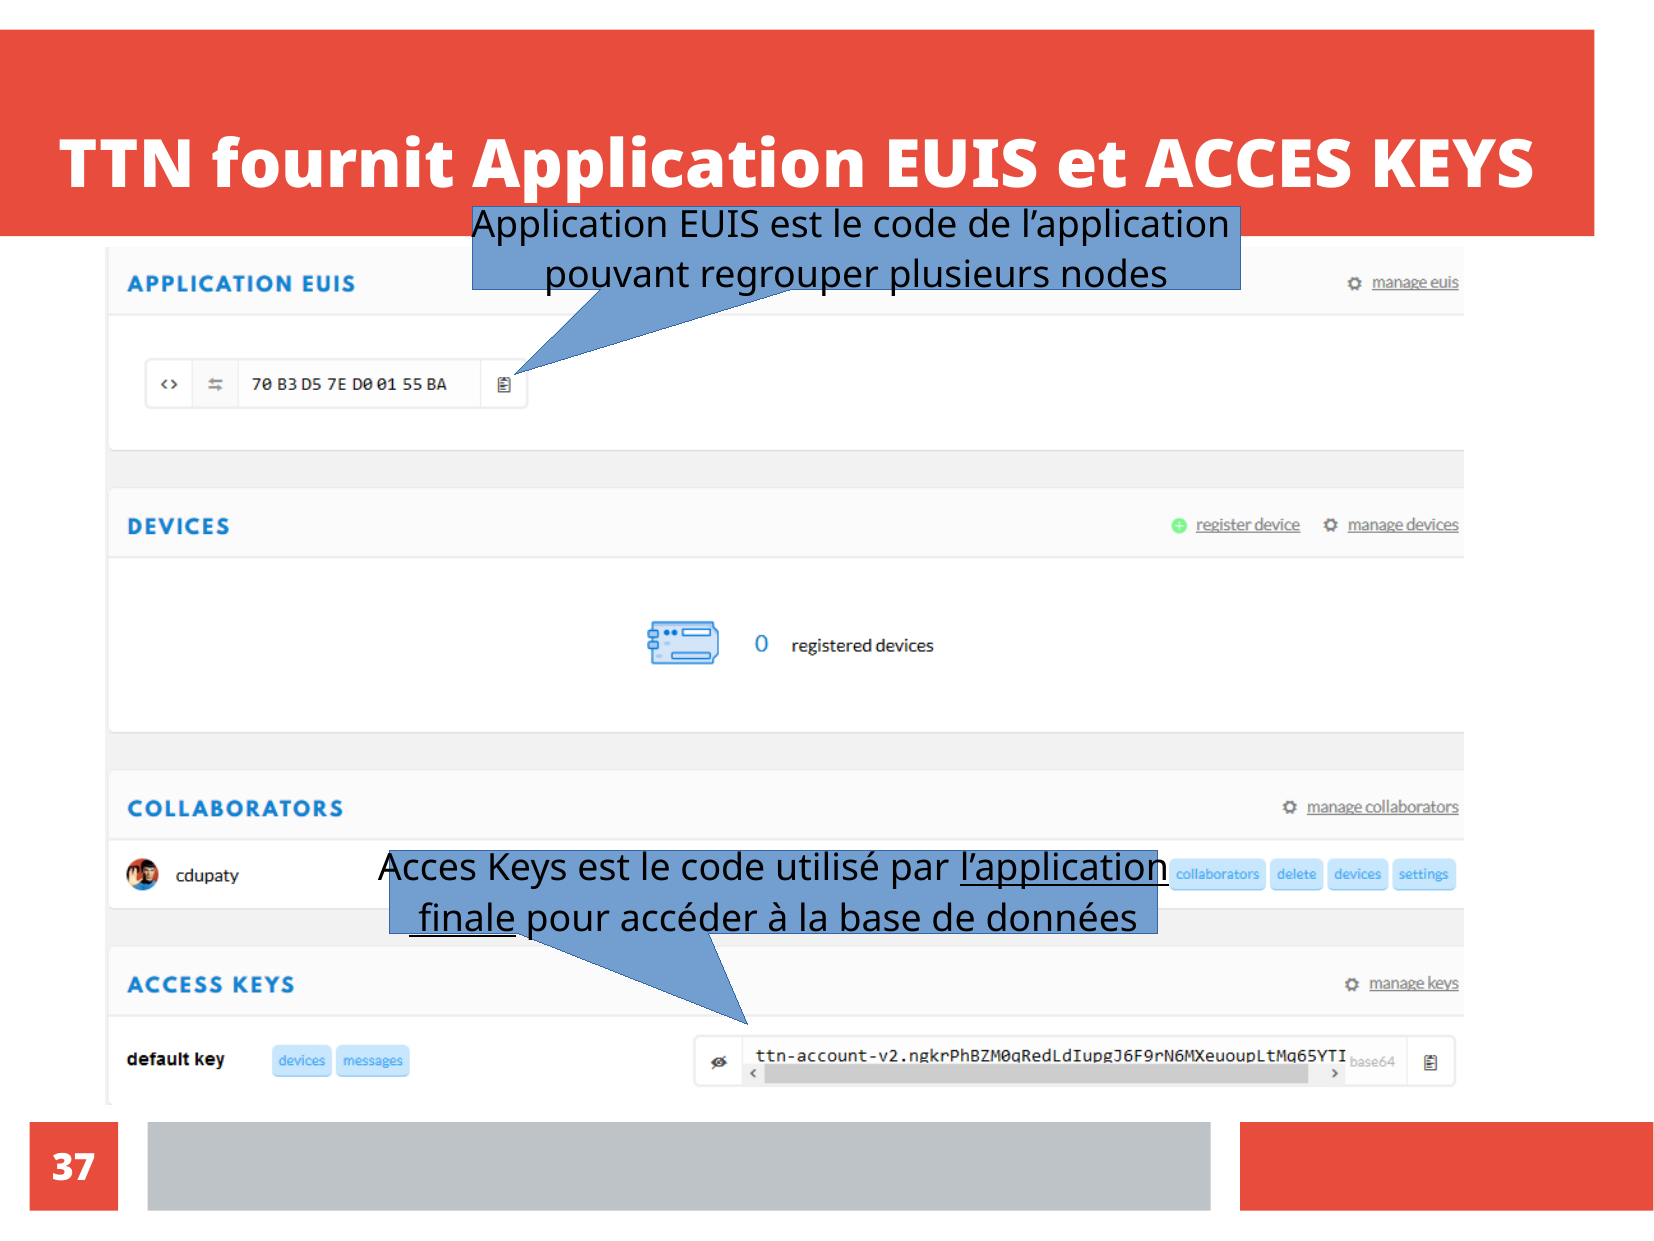

# TTN fournit Application EUIS et ACCES KEYS
Application EUIS est le code de l’application
pouvant regrouper plusieurs nodes
Acces Keys est le code utilisé par l’application
 finale pour accéder à la base de données
37